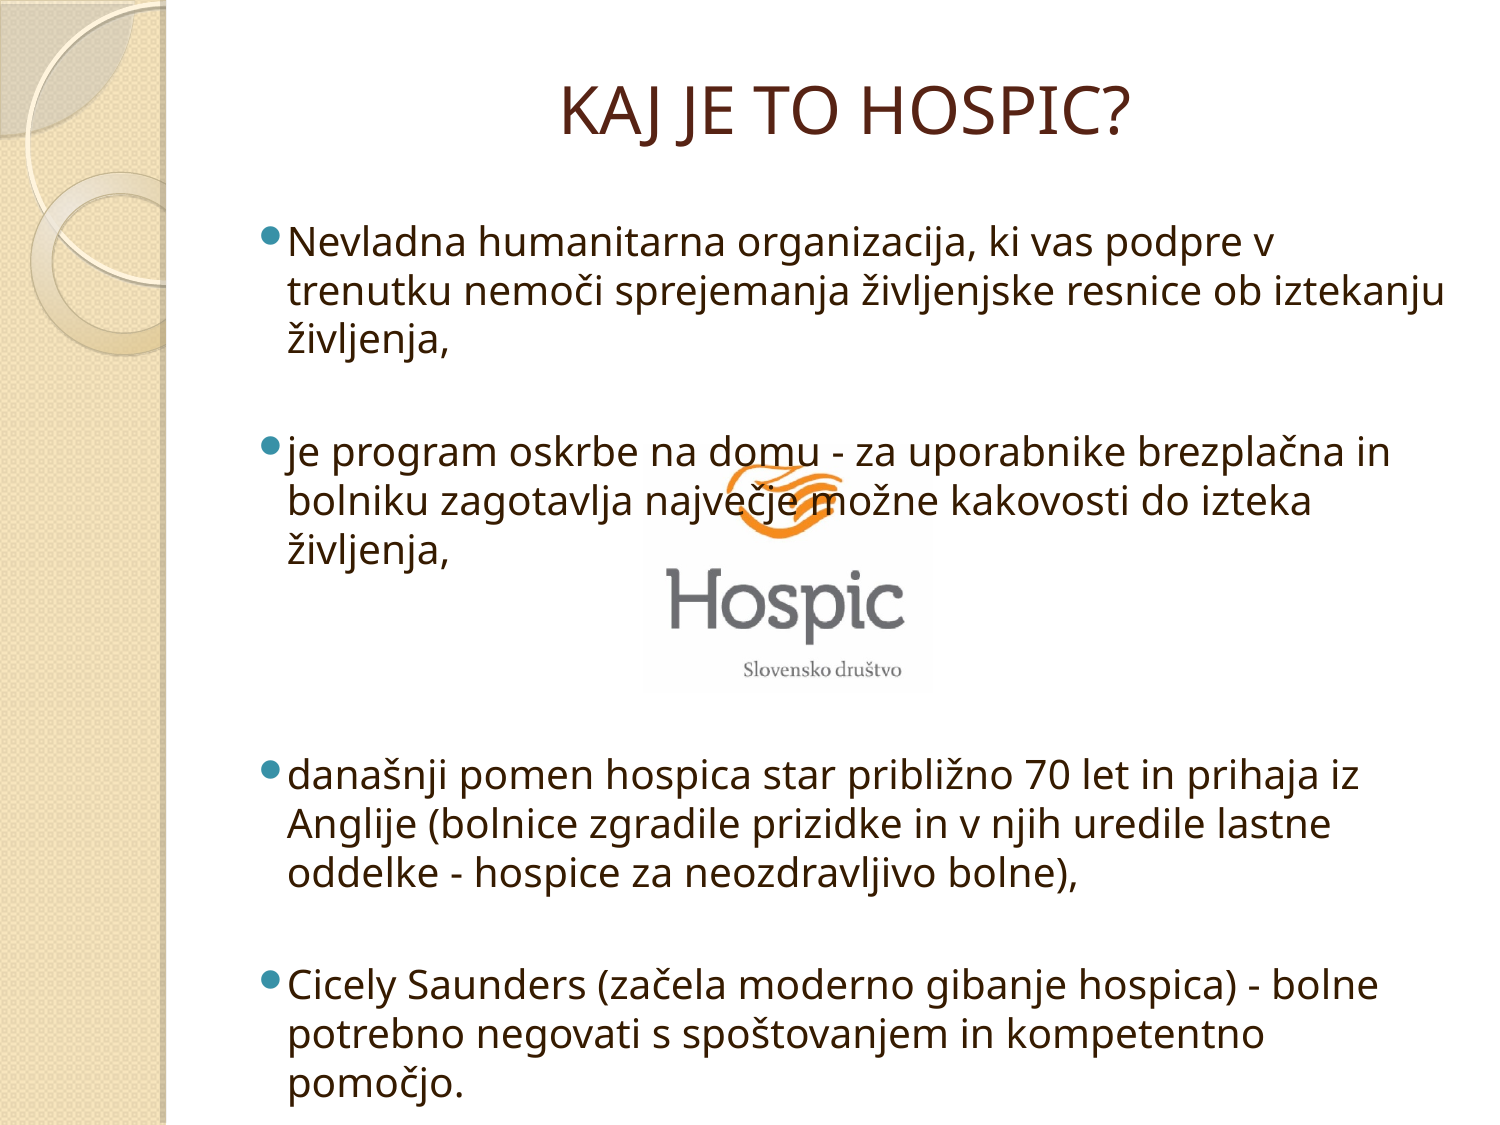

# KAJ JE TO HOSPIC?
Nevladna humanitarna organizacija, ki vas podpre v trenutku nemoči sprejemanja življenjske resnice ob iztekanju življenja,
je program oskrbe na domu - za uporabnike brezplačna in bolniku zagotavlja največje možne kakovosti do izteka življenja,
današnji pomen hospica star približno 70 let in prihaja iz Anglije (bolnice zgradile prizidke in v njih uredile lastne oddelke - hospice za neozdravljivo bolne),
Cicely Saunders (začela moderno gibanje hospica) - bolne potrebno negovati s spoštovanjem in kompetentno pomočjo.